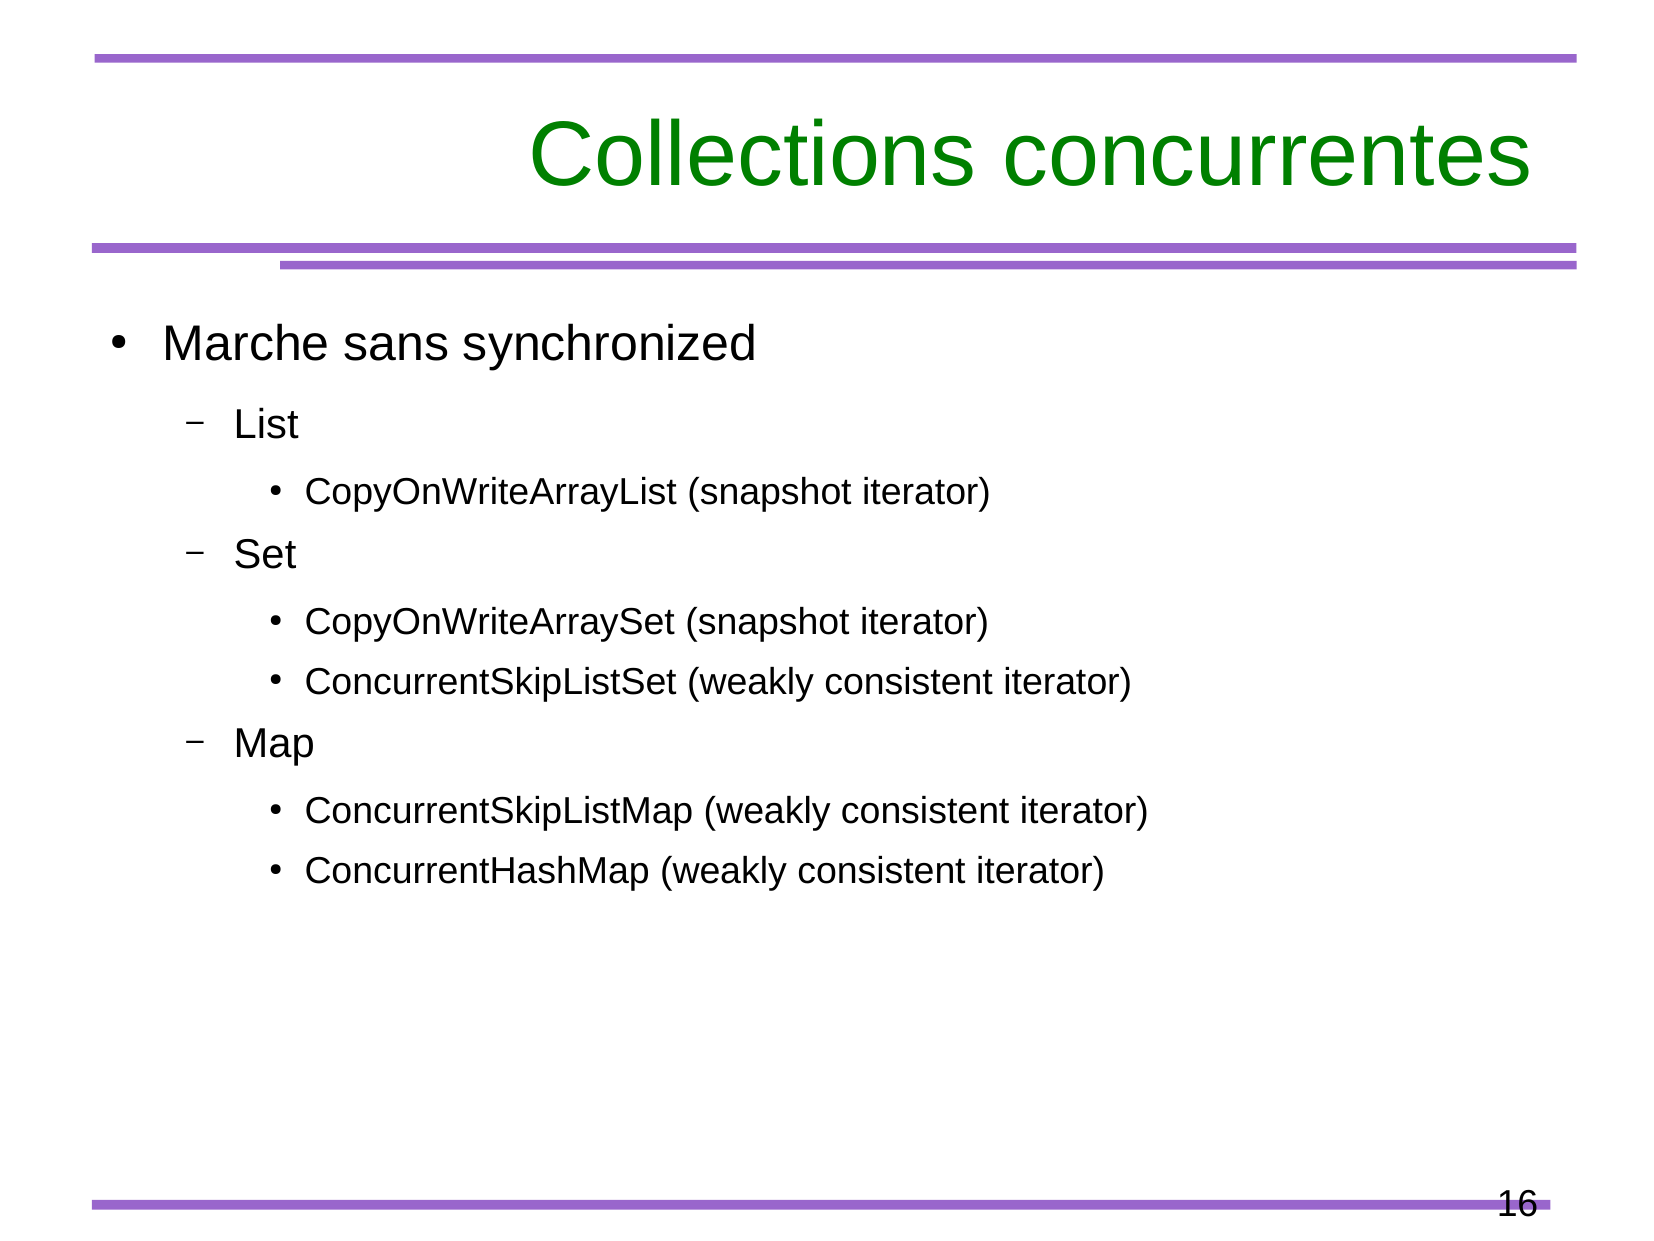

# Collections concurrentes
Marche sans synchronized
List
CopyOnWriteArrayList (snapshot iterator)
Set
CopyOnWriteArraySet (snapshot iterator)
ConcurrentSkipListSet (weakly consistent iterator)
Map
ConcurrentSkipListMap (weakly consistent iterator)
ConcurrentHashMap (weakly consistent iterator)